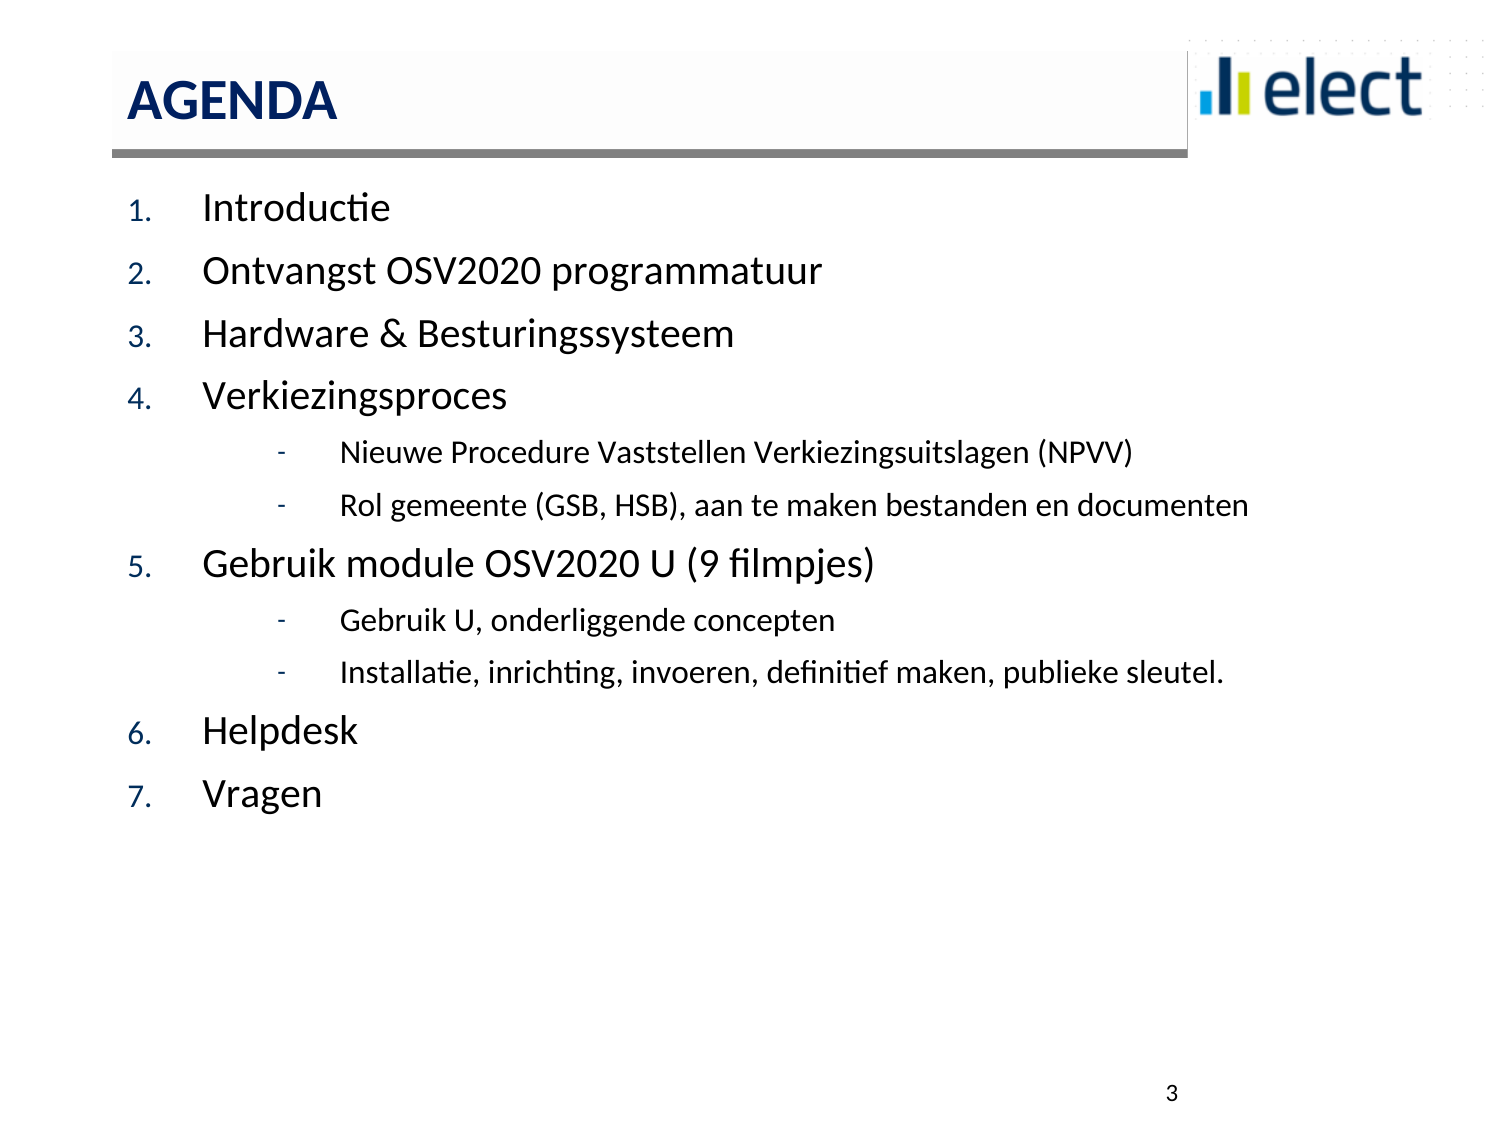

AGENDA
# Agenda:
Introductie
Ontvangst OSV2020 programmatuur
Hardware & Besturingssysteem
Verkiezingsproces
Nieuwe Procedure Vaststellen Verkiezingsuitslagen (NPVV)
Rol gemeente (GSB, HSB), aan te maken bestanden en documenten
Gebruik module OSV2020 U (9 filmpjes)
Gebruik U, onderliggende concepten
Installatie, inrichting, invoeren, definitief maken, publieke sleutel.
Helpdesk
Vragen